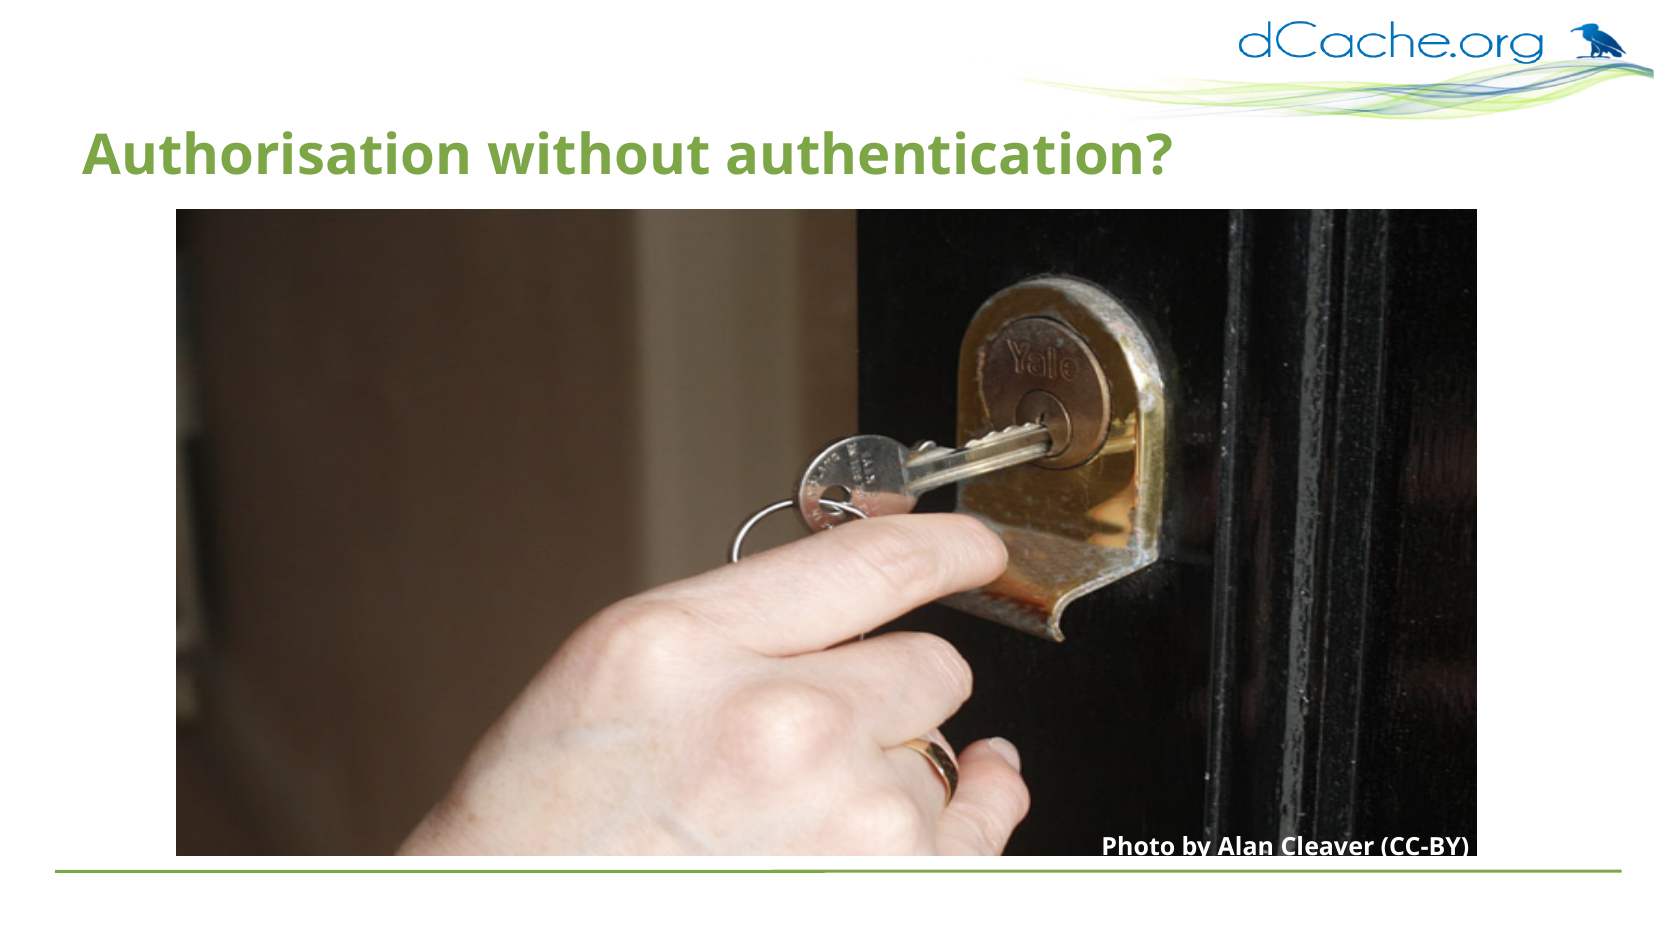

# Authorisation without authentication?
Photo by Alan Cleaver (CC-BY)